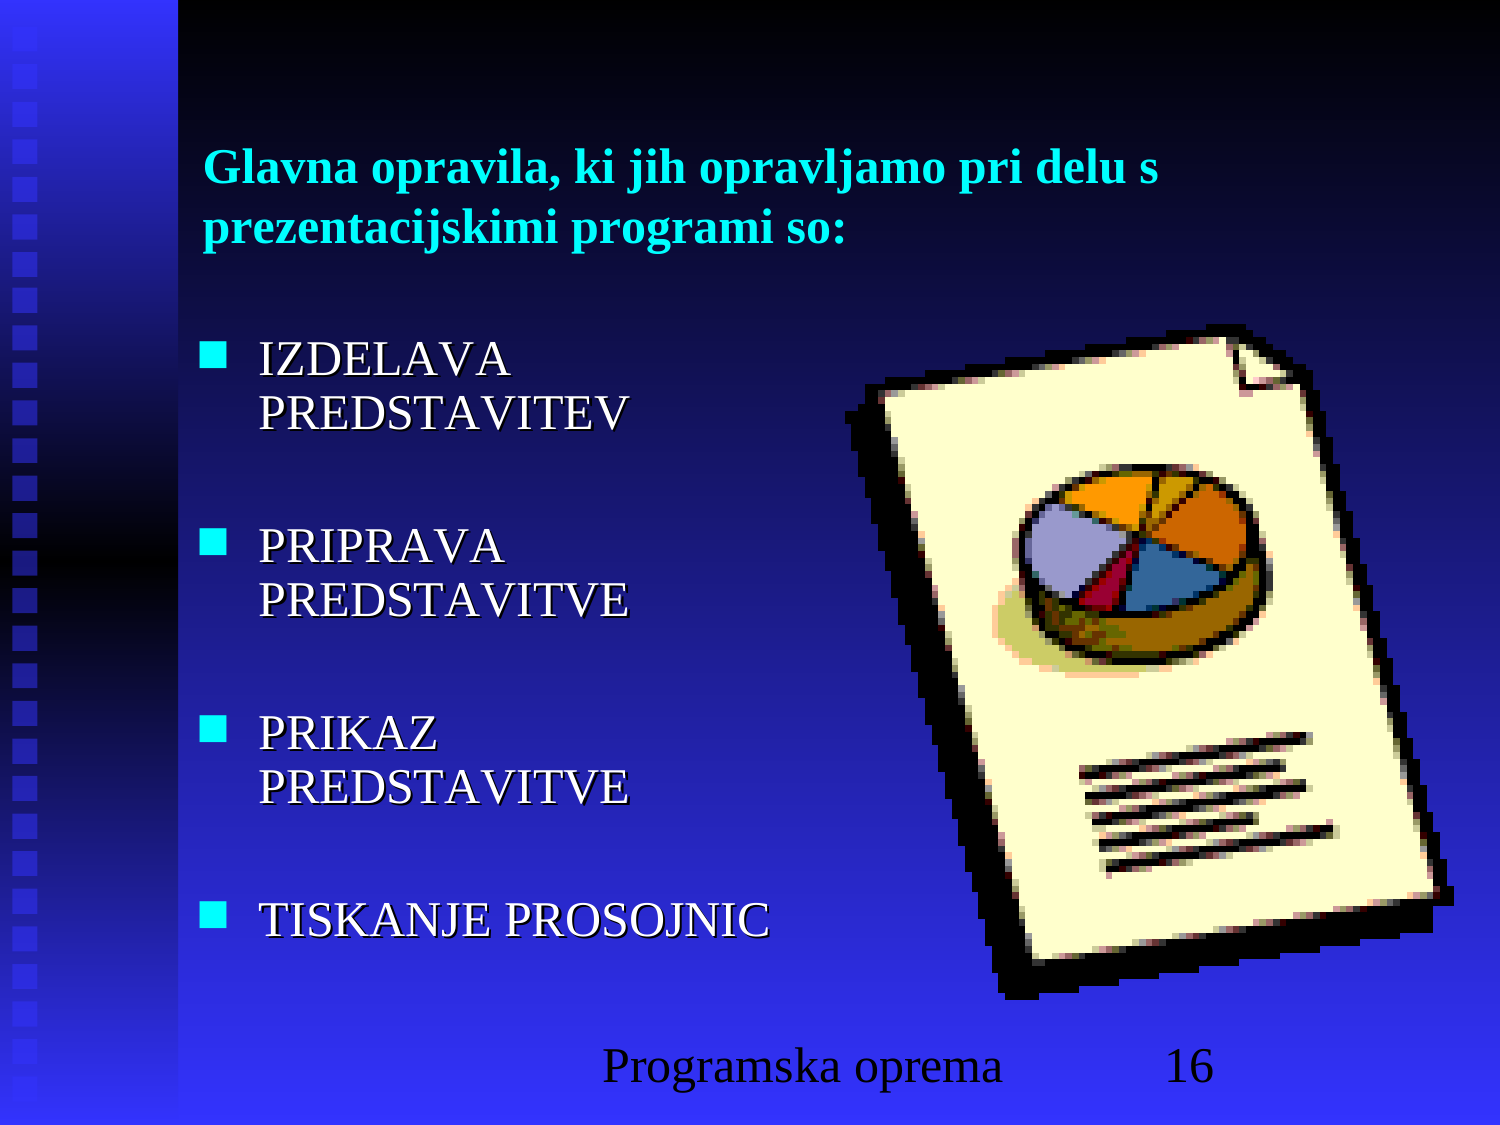

# Glavna opravila, ki jih opravljamo pri delu s prezentacijskimi programi so:
IZDELAVA PREDSTAVITEV
PRIPRAVA PREDSTAVITVE
PRIKAZ PREDSTAVITVE
TISKANJE PROSOJNIC
Programska oprema
16